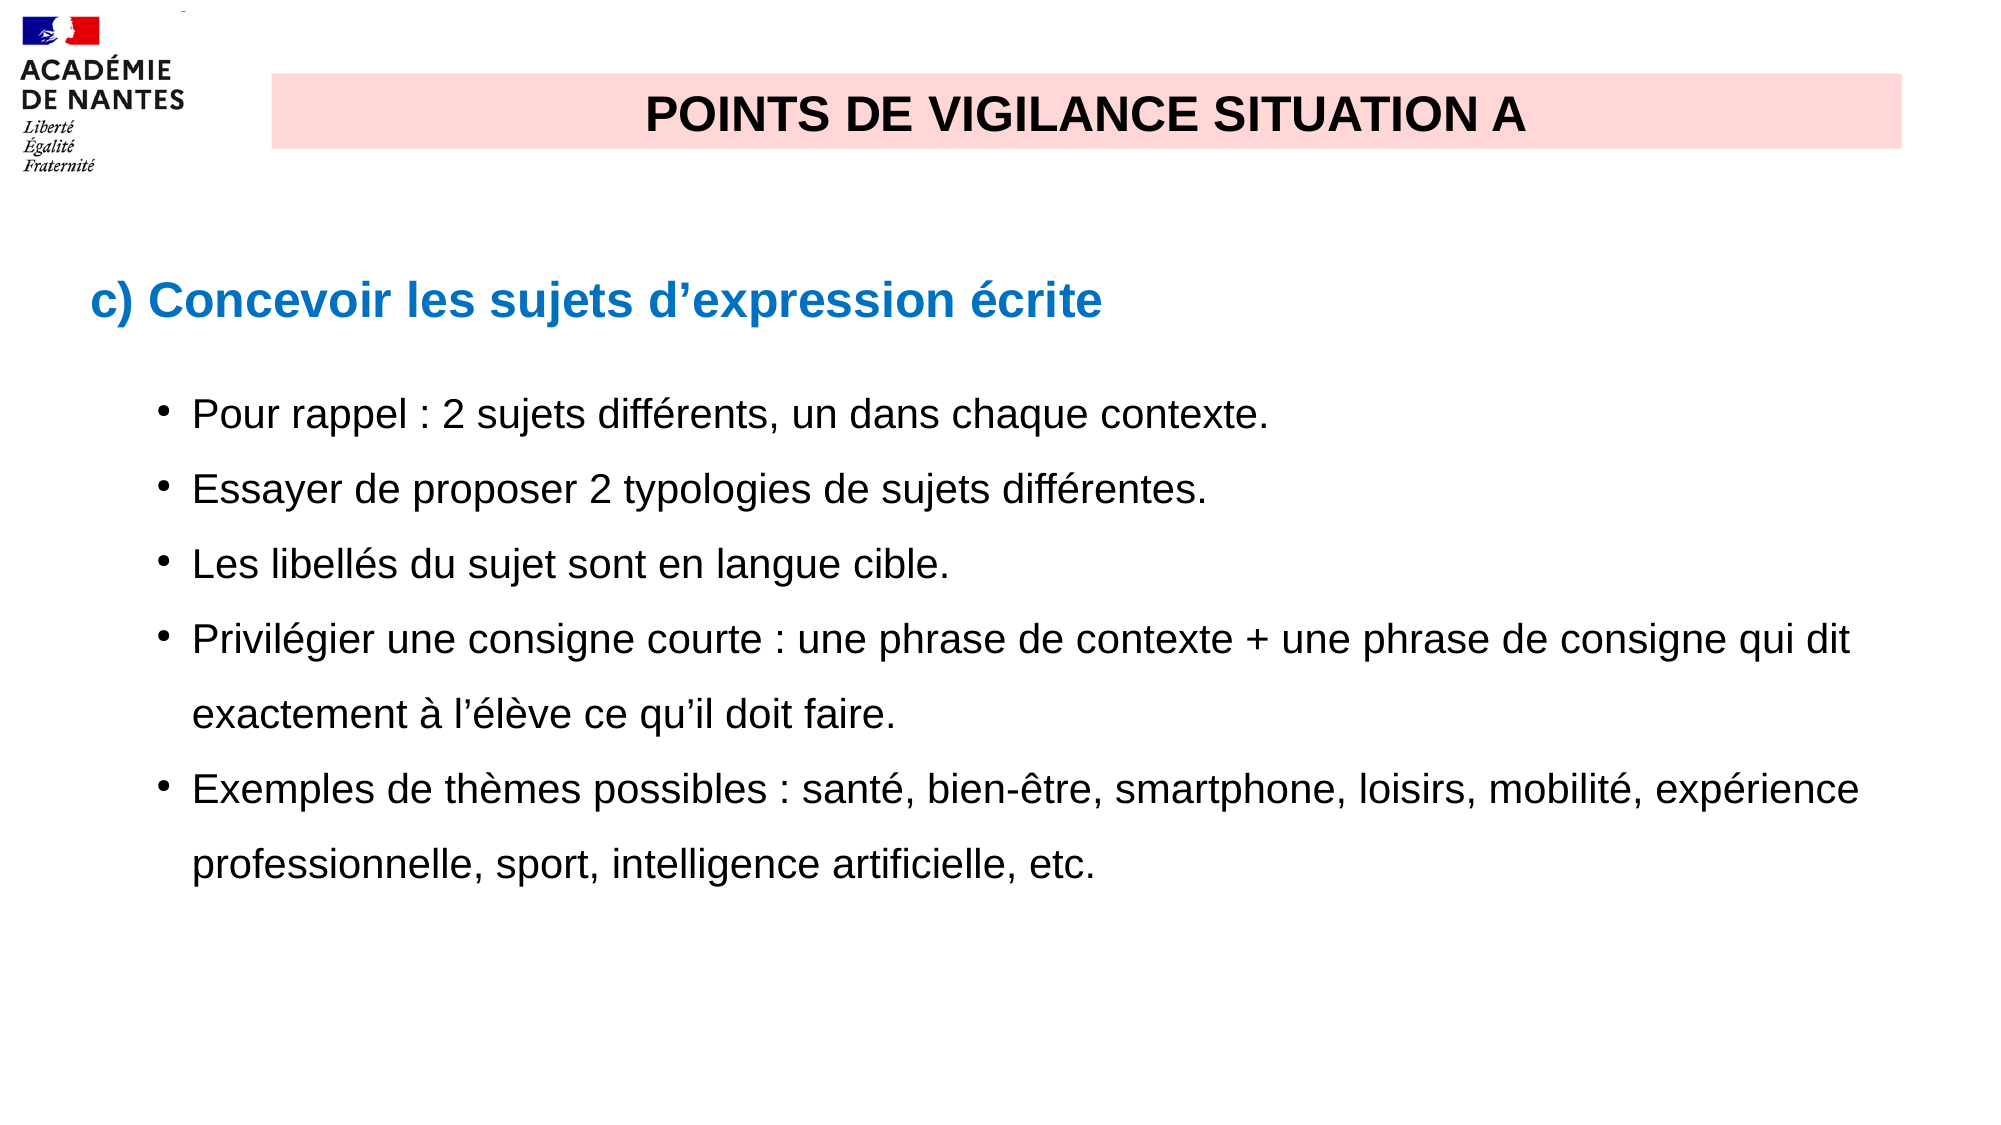

POINTS DE VIGILANCE SITUATION A
c) Concevoir les sujets d’expression écrite
Pour rappel : 2 sujets différents, un dans chaque contexte.
Essayer de proposer 2 typologies de sujets différentes.
Les libellés du sujet sont en langue cible.
Privilégier une consigne courte : une phrase de contexte + une phrase de consigne qui dit exactement à l’élève ce qu’il doit faire.
Exemples de thèmes possibles : santé, bien-être, smartphone, loisirs, mobilité, expérience professionnelle, sport, intelligence artificielle, etc.